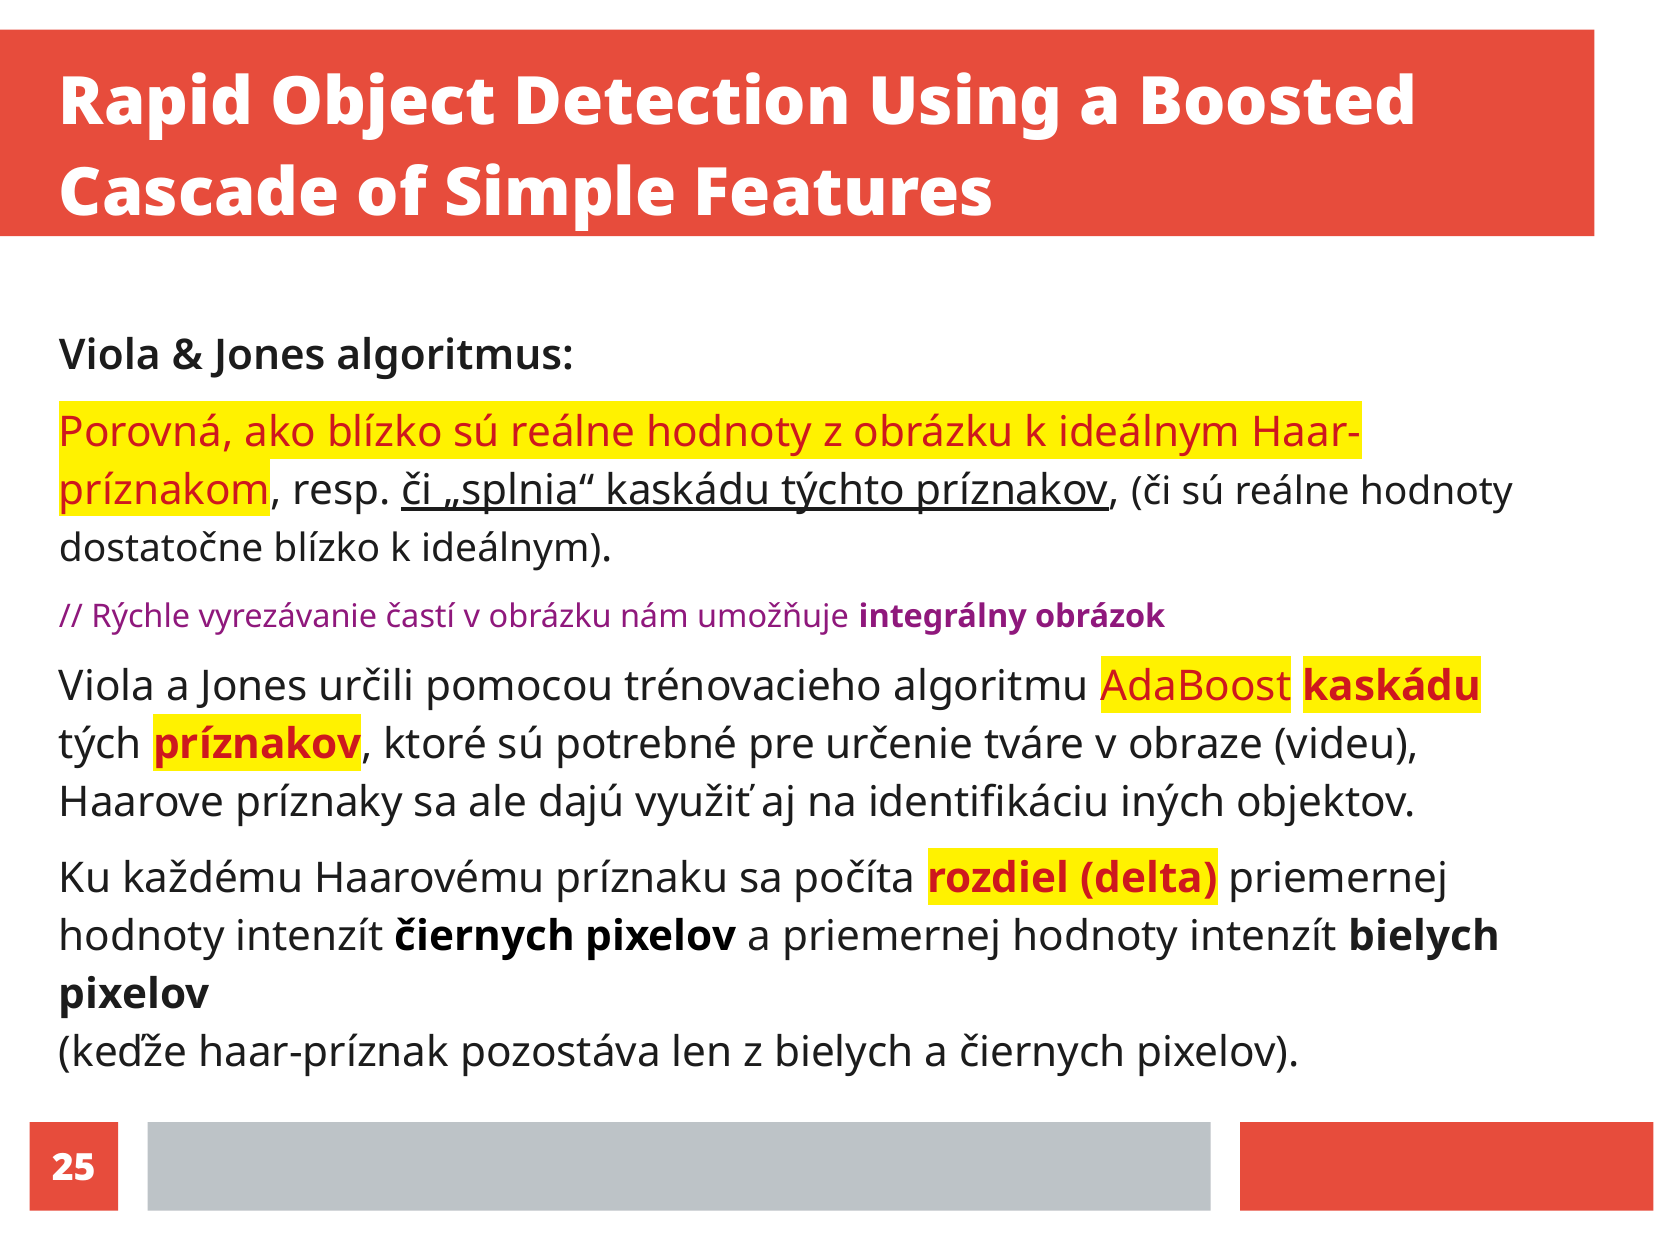

# Rapid Object Detection Using a Boosted Cascade of Simple Features
Viola & Jones algoritmus:
Porovná, ako blízko sú reálne hodnoty z obrázku k ideálnym Haar-príznakom, resp. či „splnia“ kaskádu týchto príznakov, (či sú reálne hodnoty dostatočne blízko k ideálnym).
// Rýchle vyrezávanie častí v obrázku nám umožňuje integrálny obrázok
Viola a Jones určili pomocou trénovacieho algoritmu AdaBoost kaskádu tých príznakov, ktoré sú potrebné pre určenie tváre v obraze (videu), Haarove príznaky sa ale dajú využiť aj na identifikáciu iných objektov.
Ku každému Haarovému príznaku sa počíta rozdiel (delta) priemernej hodnoty intenzít čiernych pixelov a priemernej hodnoty intenzít bielych pixelov
(keďže haar-príznak pozostáva len z bielych a čiernych pixelov).
25